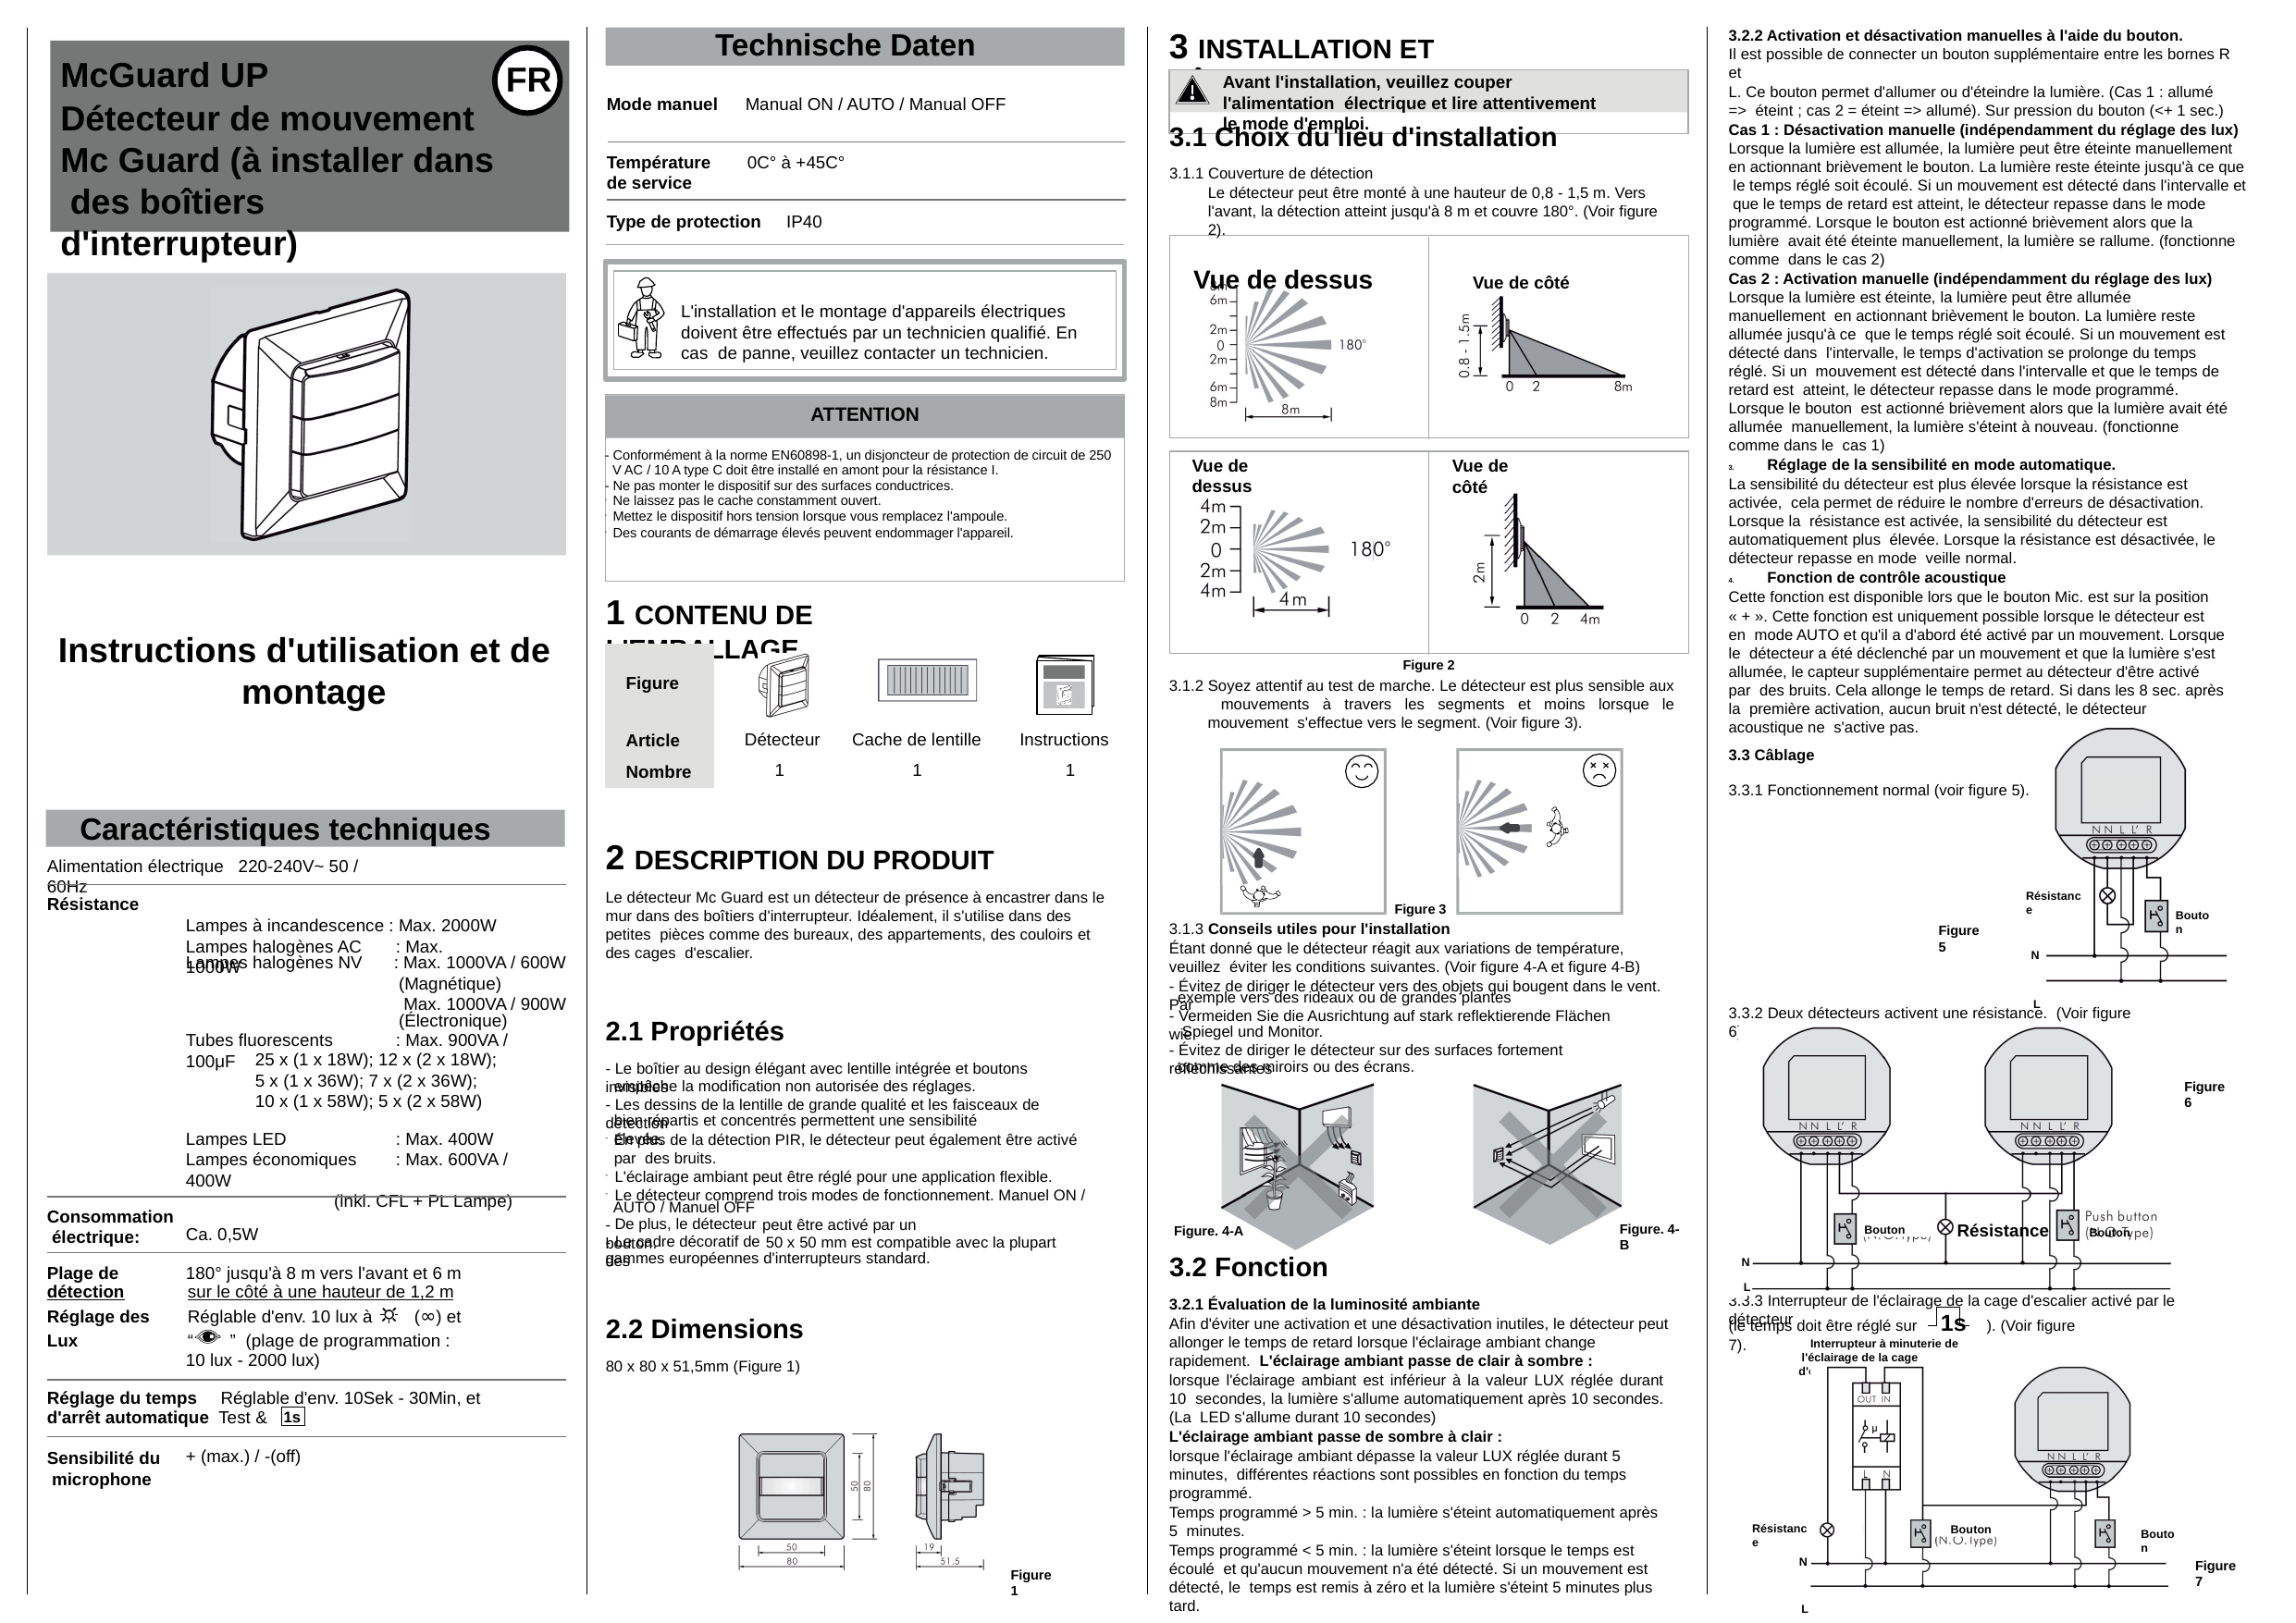

3 INSTALLATION ET CÂBLAGE
Technische Daten
3.2.2 Activation et désactivation manuelles à l'aide du bouton.
Il est possible de connecter un bouton supplémentaire entre les bornes R et
L. Ce bouton permet d'allumer ou d'éteindre la lumière. (Cas 1 : allumé => éteint ; cas 2 = éteint => allumé). Sur pression du bouton (<+ 1 sec.)
Cas 1 : Désactivation manuelle (indépendamment du réglage des lux) Lorsque la lumière est allumée, la lumière peut être éteinte manuellement en actionnant brièvement le bouton. La lumière reste éteinte jusqu'à ce que le temps réglé soit écoulé. Si un mouvement est détecté dans l'intervalle et que le temps de retard est atteint, le détecteur repasse dans le mode programmé. Lorsque le bouton est actionné brièvement alors que la lumière avait été éteinte manuellement, la lumière se rallume. (fonctionne comme dans le cas 2)
Cas 2 : Activation manuelle (indépendamment du réglage des lux) Lorsque la lumière est éteinte, la lumière peut être allumée manuellement en actionnant brièvement le bouton. La lumière reste allumée jusqu'à ce que le temps réglé soit écoulé. Si un mouvement est détecté dans l'intervalle, le temps d'activation se prolonge du temps réglé. Si un mouvement est détecté dans l'intervalle et que le temps de retard est atteint, le détecteur repasse dans le mode programmé. Lorsque le bouton est actionné brièvement alors que la lumière avait été allumée manuellement, la lumière s'éteint à nouveau. (fonctionne comme dans le cas 1)
Réglage de la sensibilité en mode automatique.
La sensibilité du détecteur est plus élevée lorsque la résistance est activée, cela permet de réduire le nombre d'erreurs de désactivation. Lorsque la résistance est activée, la sensibilité du détecteur est automatiquement plus élevée. Lorsque la résistance est désactivée, le détecteur repasse en mode veille normal.
Fonction de contrôle acoustique
Cette fonction est disponible lors que le bouton Mic. est sur la position
« + ». Cette fonction est uniquement possible lorsque le détecteur est en mode AUTO et qu'il a d'abord été activé par un mouvement. Lorsque le détecteur a été déclenché par un mouvement et que la lumière s'est allumée, le capteur supplémentaire permet au détecteur d'être activé par des bruits. Cela allonge le temps de retard. Si dans les 8 sec. après la première activation, aucun bruit n'est détecté, le détecteur acoustique ne s'active pas.
3.3 Câblage
3.3.1 Fonctionnement normal (voir figure 5).
McGuard UP
Détecteur de mouvement Mc Guard (à installer dans des boîtiers d'interrupteur)
FR
Avant l'installation, veuillez couper l'alimentation électrique et lire attentivement le mode d'emploi.
Mode manuel
Manual ON / AUTO / Manual OFF
3.1 Choix du lieu d'installation
3.1.1 Couverture de détection
Le détecteur peut être monté à une hauteur de 0,8 - 1,5 m. Vers l'avant, la détection atteint jusqu'à 8 m et couvre 180°. (Voir figure 2).
Vue de dessus	Vue de côté
Température	0C° à +45C°
de service
Type de protection	IP40
L'installation et le montage d'appareils électriques doivent être effectués par un technicien qualifié. En cas de panne, veuillez contacter un technicien.
ATTENTION
- Conformément à la norme EN60898-1, un disjoncteur de protection de circuit de 250
Vue de dessus
Vue de côté
V AC / 10 A type C doit être installé en amont pour la résistance I.
- Ne pas monter le dispositif sur des surfaces conductrices.
Ne laissez pas le cache constamment ouvert.
Mettez le dispositif hors tension lorsque vous remplacez l'ampoule.
Des courants de démarrage élevés peuvent endommager l'appareil.
1 CONTENU DE L'EMBALLAGE
Instructions d'utilisation et de montage
| Figure | | | |
| --- | --- | --- | --- |
| Article | Détecteur | Cache de lentille | Instructions |
| Nombre | 1 | 1 | 1 |
Figure 2
3.1.2 Soyez attentif au test de marche. Le détecteur est plus sensible aux mouvements à travers les segments et moins lorsque le mouvement s'effectue vers le segment. (Voir figure 3).
Caractéristiques techniques
2 DESCRIPTION DU PRODUIT
Le détecteur Mc Guard est un détecteur de présence à encastrer dans le mur dans des boîtiers d'interrupteur. Idéalement, il s'utilise dans des petites pièces comme des bureaux, des appartements, des couloirs et des cages d'escalier.
Alimentation électrique 220-240V~ 50 / 60Hz
Résistance
Résistance
Figure 3
3.1.3 Conseils utiles pour l'installation
Étant donné que le détecteur réagit aux variations de température, veuillez éviter les conditions suivantes. (Voir figure 4-A et figure 4-B)
- Évitez de diriger le détecteur vers des objets qui bougent dans le vent. Par
Bouton
Lampes à incandescence : Max. 2000W Lampes halogènes AC	: Max. 1000W
Figure 5
N L
Lampes halogènes NV
: Max. 1000VA / 600W
(Magnétique)
Max. 1000VA / 900W
exemple vers des rideaux ou de grandes plantes
- Vermeiden Sie die Ausrichtung auf stark reflektierende Flächen wie
3.3.2 Deux détecteurs activent une résistance. (Voir figure 6).
(Électronique)
2.1 Propriétés
- Le boîtier au design élégant avec lentille intégrée et boutons invisibles
Spiegel und Monitor.
- Évitez de diriger le détecteur sur des surfaces fortement réfléchissantes
Tubes fluorescents	: Max. 900VA / 100μF
25 x (1 x 18W); 12 x (2 x 18W);
5 x (1 x 36W); 7 x (2 x 36W);
10 x (1 x 58W); 5 x (2 x 58W)
comme des miroirs ou des écrans.
empêche la modification non autorisée des réglages.
- Les dessins de la lentille de grande qualité et les faisceaux de détection
Figure 6
bien répartis et concentrés permettent une sensibilité élevée.
Lampes LED	: Max. 400W Lampes économiques	: Max. 600VA / 400W
(inkl. CFL + PL Lampe)
En plus de la détection PIR, le détecteur peut également être activé par des bruits.
L'éclairage ambiant peut être réglé pour une application flexible.
Le détecteur comprend trois modes de fonctionnement. Manuel ON /
AUTO / Manuel OFF
-	peut être activé par un bouton.
Consommation électrique:
Bouton
De plus, le détecteur
-	50 x 50 mm est compatible avec la plupart des
Résistance	Bouton
Figure. 4-B
Figure. 4-A
3.2 Fonction
Ca. 0,5W
Le cadre décoratif de
gammes européennes d'interrupteurs standard.
N
Plage de
180° jusqu'à 8 m vers l'avant et 6 m
L
détection	sur le côté à une hauteur de 1,2 m
3.3.3 Interrupteur de l'éclairage de la cage d'escalier activé par le détecteur
3.2.1 Évaluation de la luminosité ambiante
Afin d'éviter une activation et une désactivation inutiles, le détecteur peut allonger le temps de retard lorsque l'éclairage ambiant change rapidement. L'éclairage ambiant passe de clair à sombre :
lorsque l'éclairage ambiant est inférieur à la valeur LUX réglée durant 10 secondes, la lumière s'allume automatiquement après 10 secondes. (La LED s'allume durant 10 secondes)
L'éclairage ambiant passe de sombre à clair :
lorsque l'éclairage ambiant dépasse la valeur LUX réglée durant 5 minutes, différentes réactions sont possibles en fonction du temps programmé.
Temps programmé > 5 min. : la lumière s'éteint automatiquement après 5 minutes.
Temps programmé < 5 min. : la lumière s'éteint lorsque le temps est écoulé et qu'aucun mouvement n'a été détecté. Si un mouvement est détecté, le temps est remis à zéro et la lumière s'éteint 5 minutes plus tard.
Réglage des	Réglable d'env. 10 lux à	(∞) et
(le temps doit être réglé sur	1s	). (Voir figure 7).
2.2 Dimensions
80 x 80 x 51,5mm (Figure 1)
Lux	“
” (plage de programmation :
Interrupteur à minuterie de l'éclairage de la cage d'escalier
10 lux - 2000 lux)
Réglage du temps
Réglable d'env. 10Sek - 30Min, et
d'arrêt automatique Test &
1s
+ (max.) / -(off)
Sensibilité du microphone
Bouton
Résistance
Bouton
N L
Figure 7
Figure 1